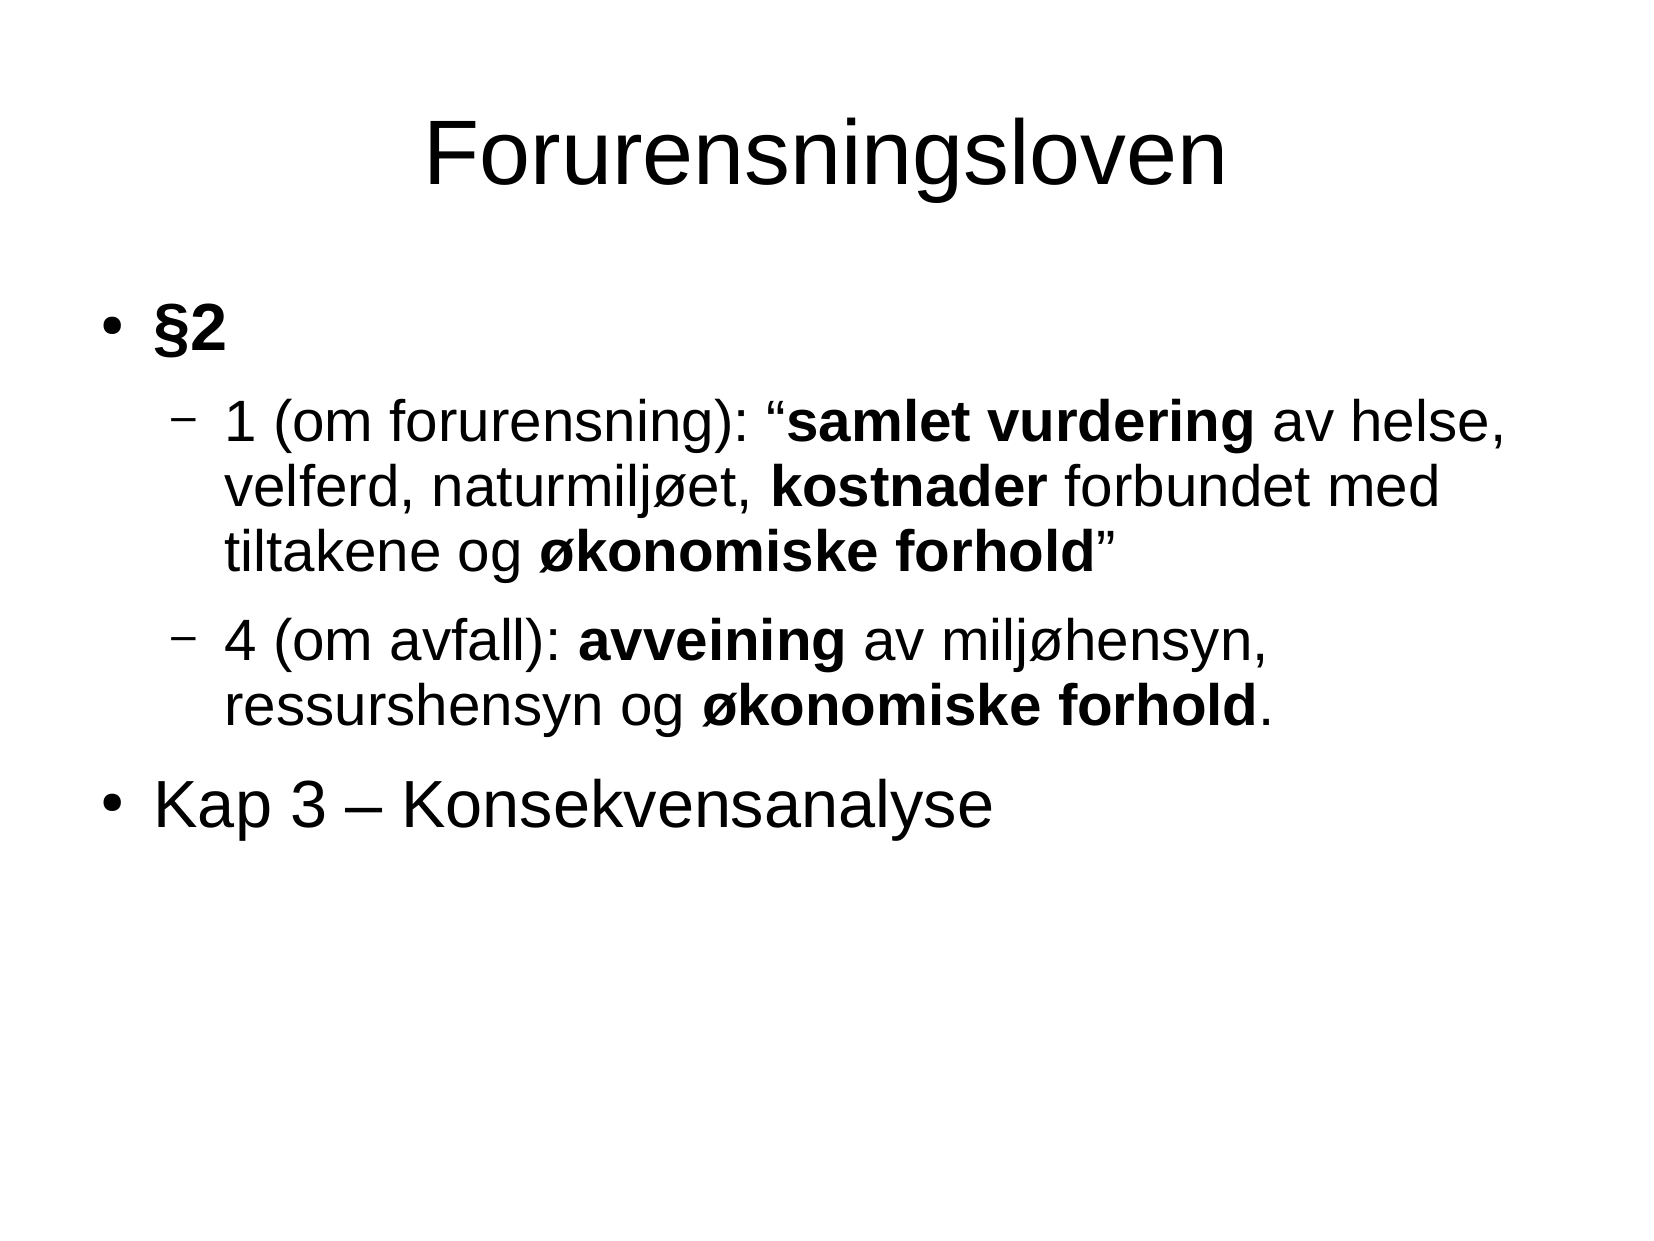

# Forurensningsloven
§2
1 (om forurensning): “samlet vurdering av helse, velferd, naturmiljøet, kostnader forbundet med tiltakene og økonomiske forhold”
4 (om avfall): avveining av miljøhensyn, ressurshensyn og økonomiske forhold.
Kap 3 – Konsekvensanalyse